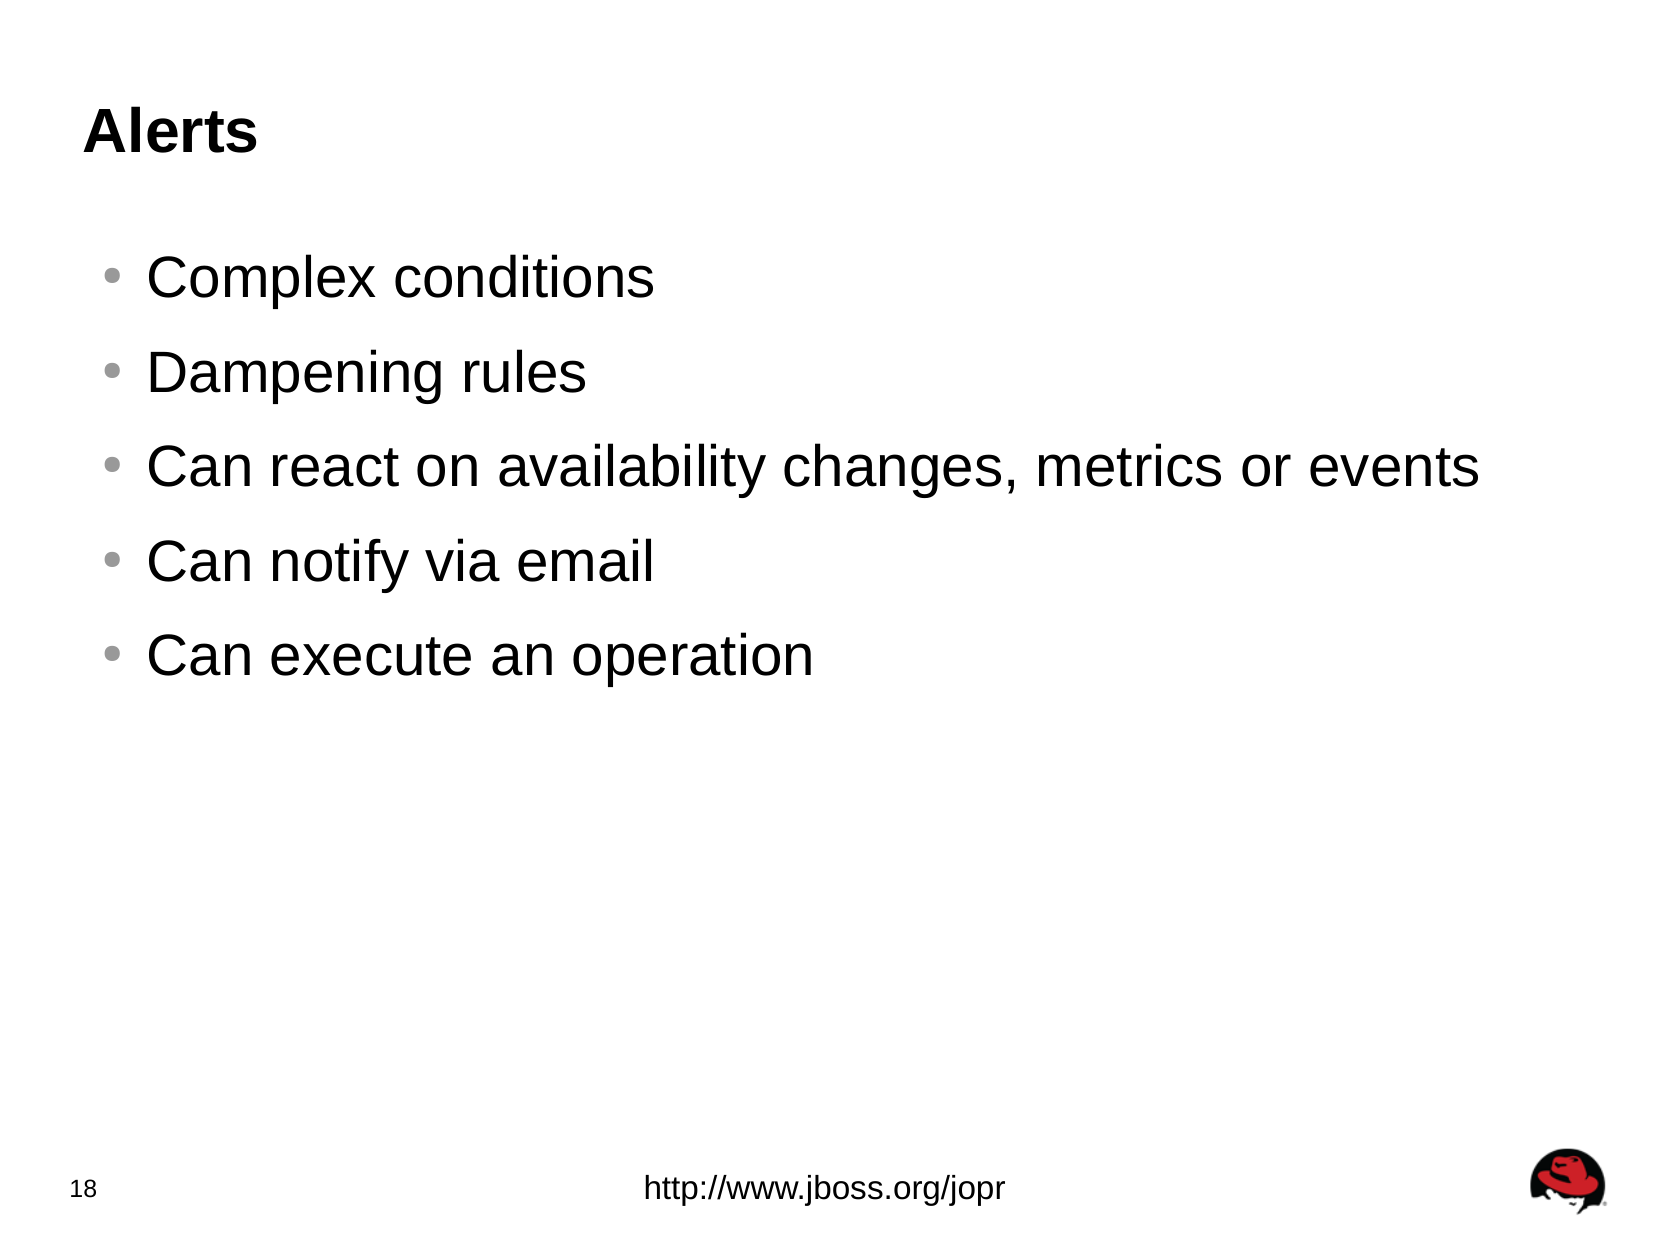

# Alerts
Complex conditions
Dampening rules
Can react on availability changes, metrics or events
Can notify via email
Can execute an operation